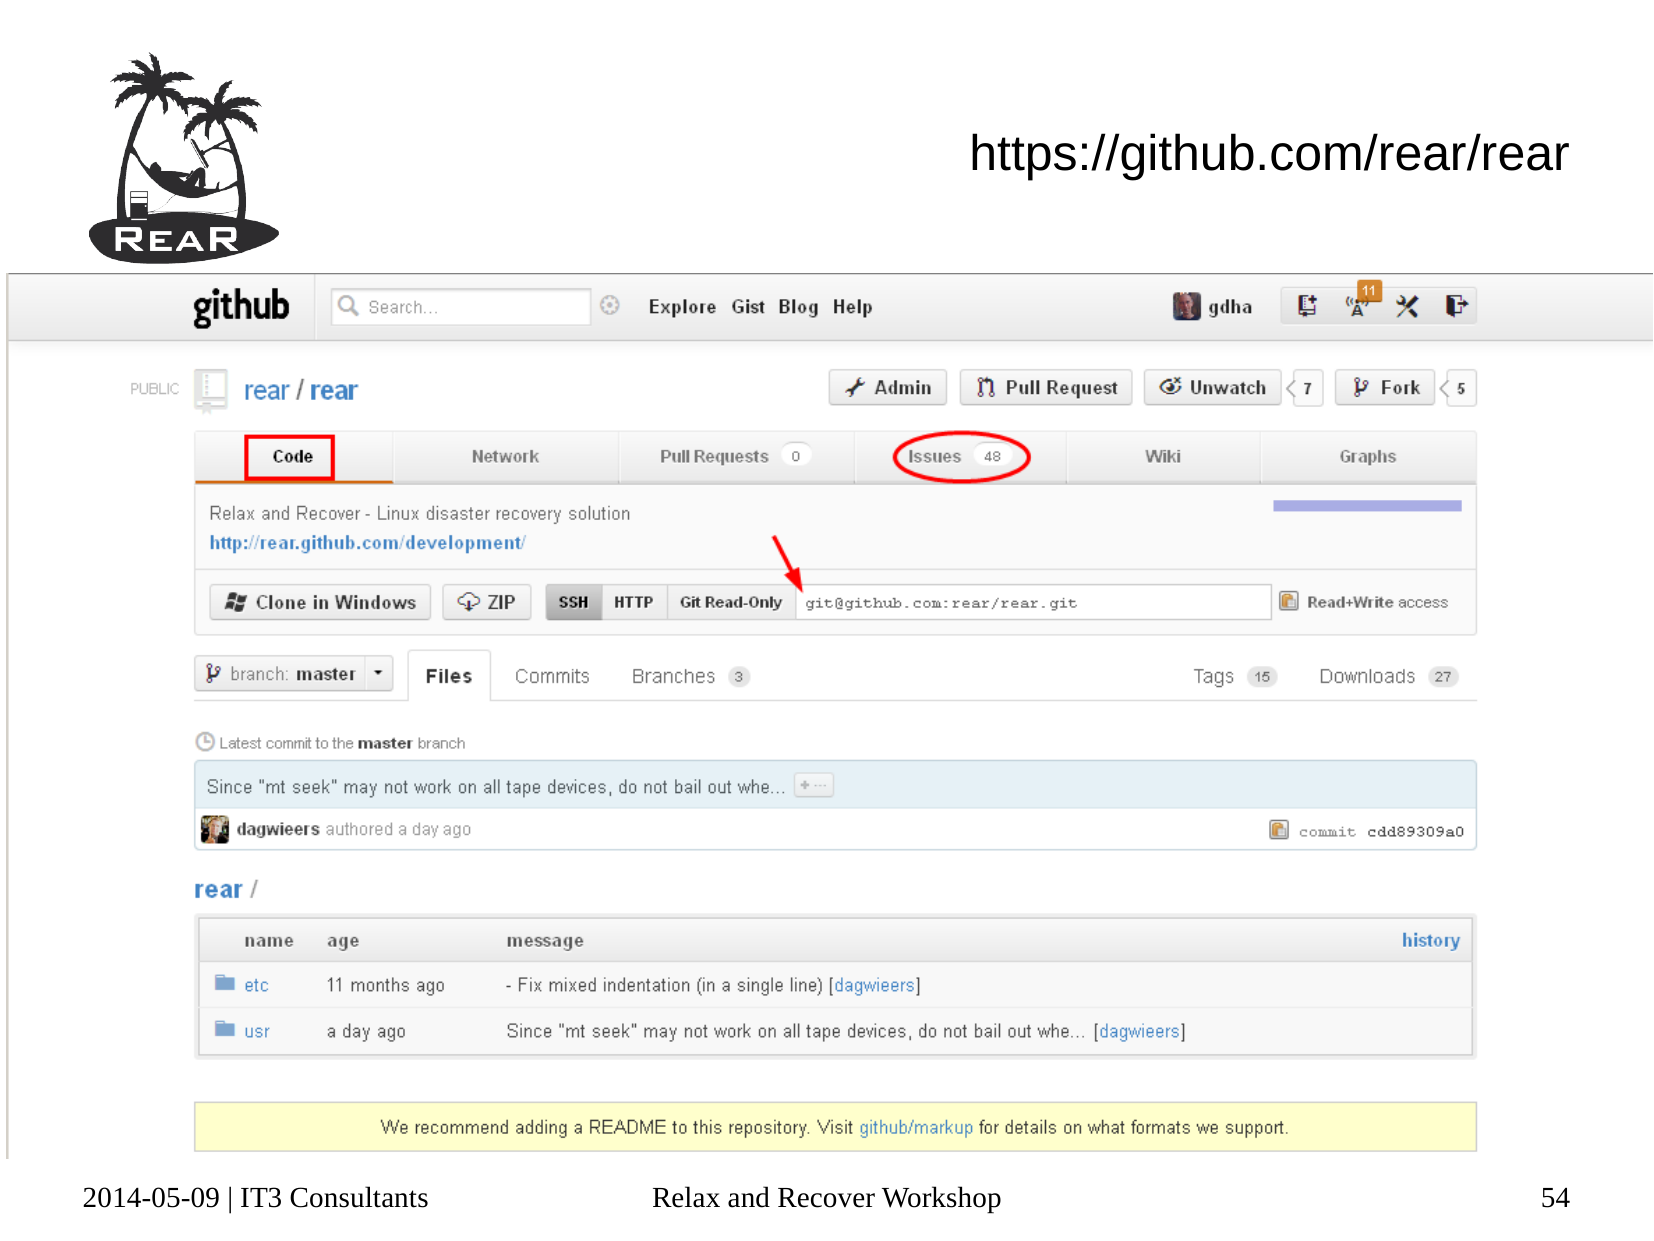

# https://github.com/rear/rear
2014-05-09 | IT3 Consultants
Relax and Recover Workshop
54